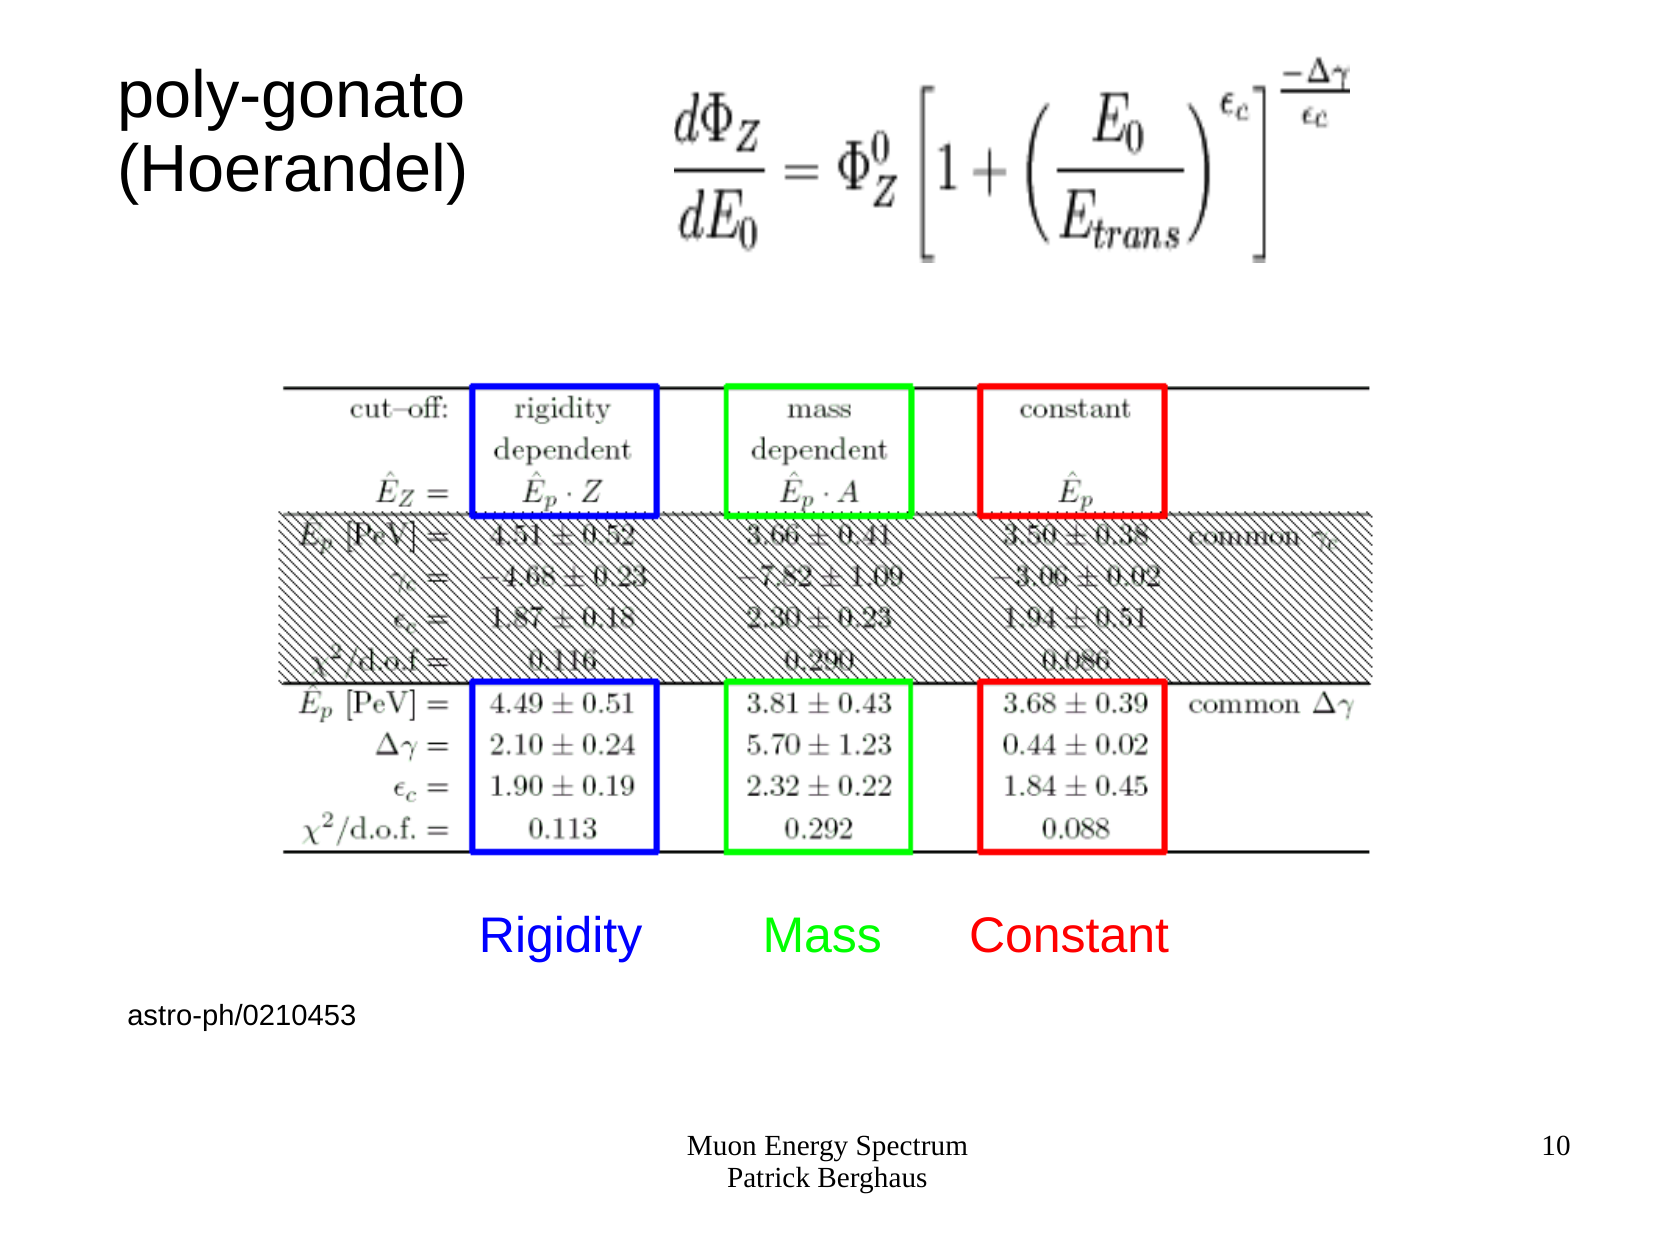

poly-gonato
(Hoerandel)
Rigidity
Mass
Constant
astro-ph/0210453
10